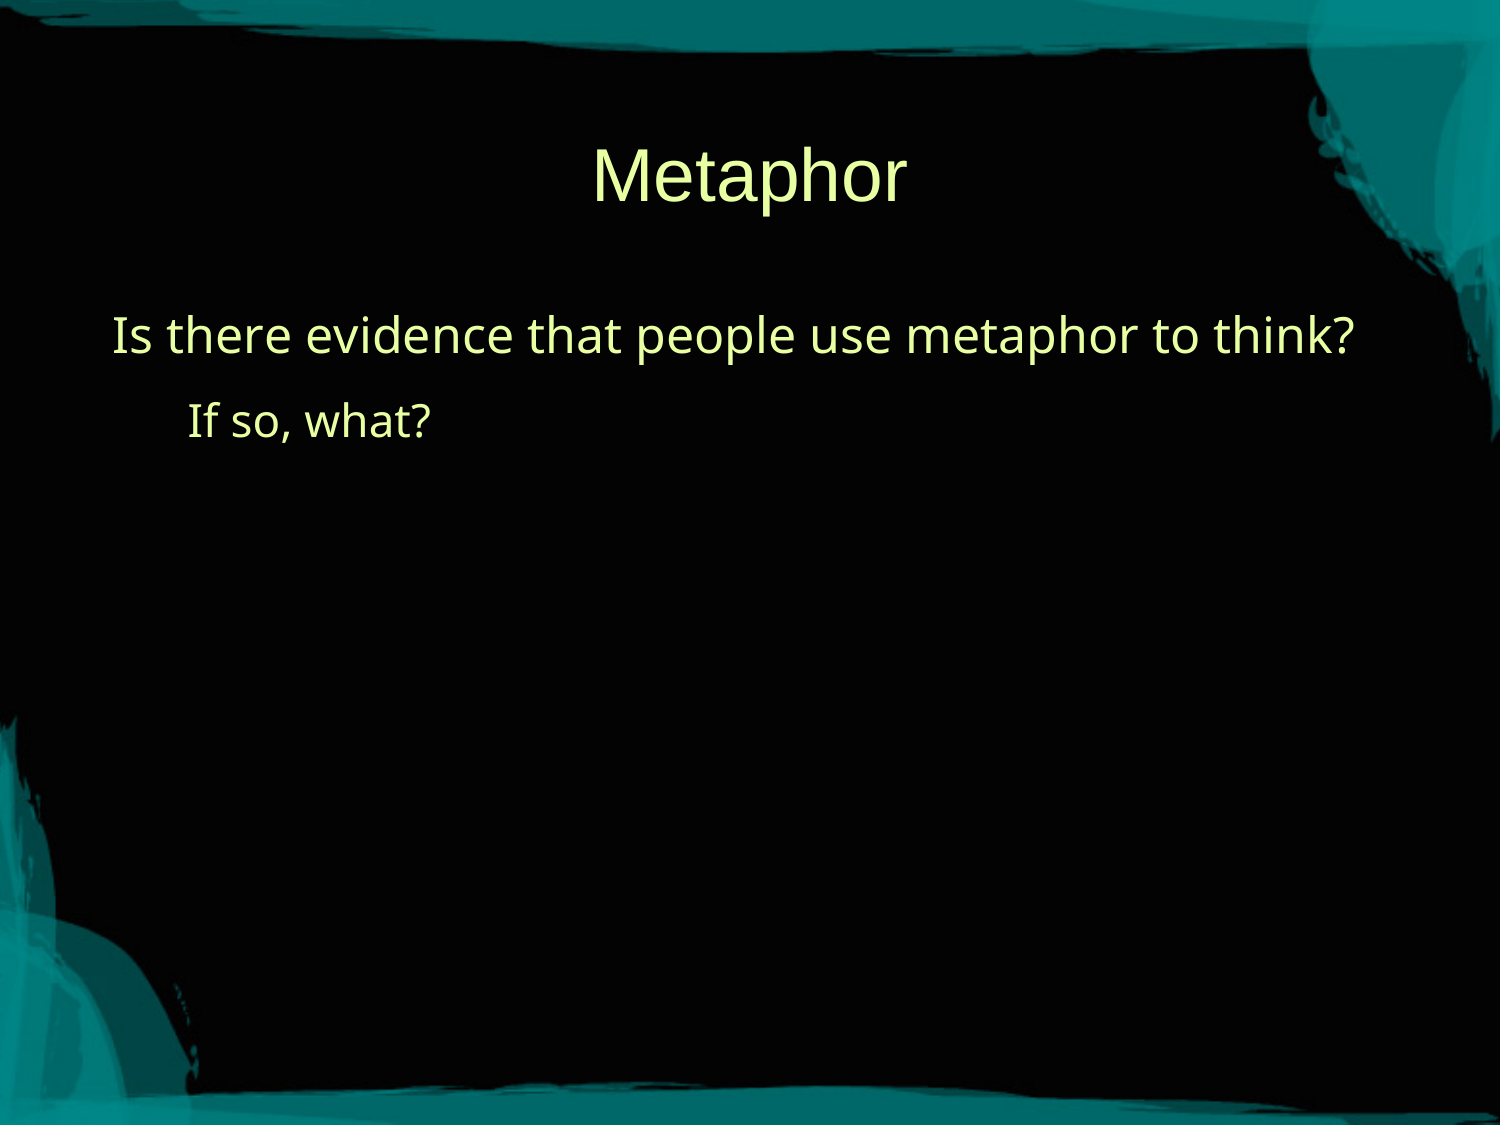

# Metaphor
Is there evidence that people use metaphor to think?
If so, what?